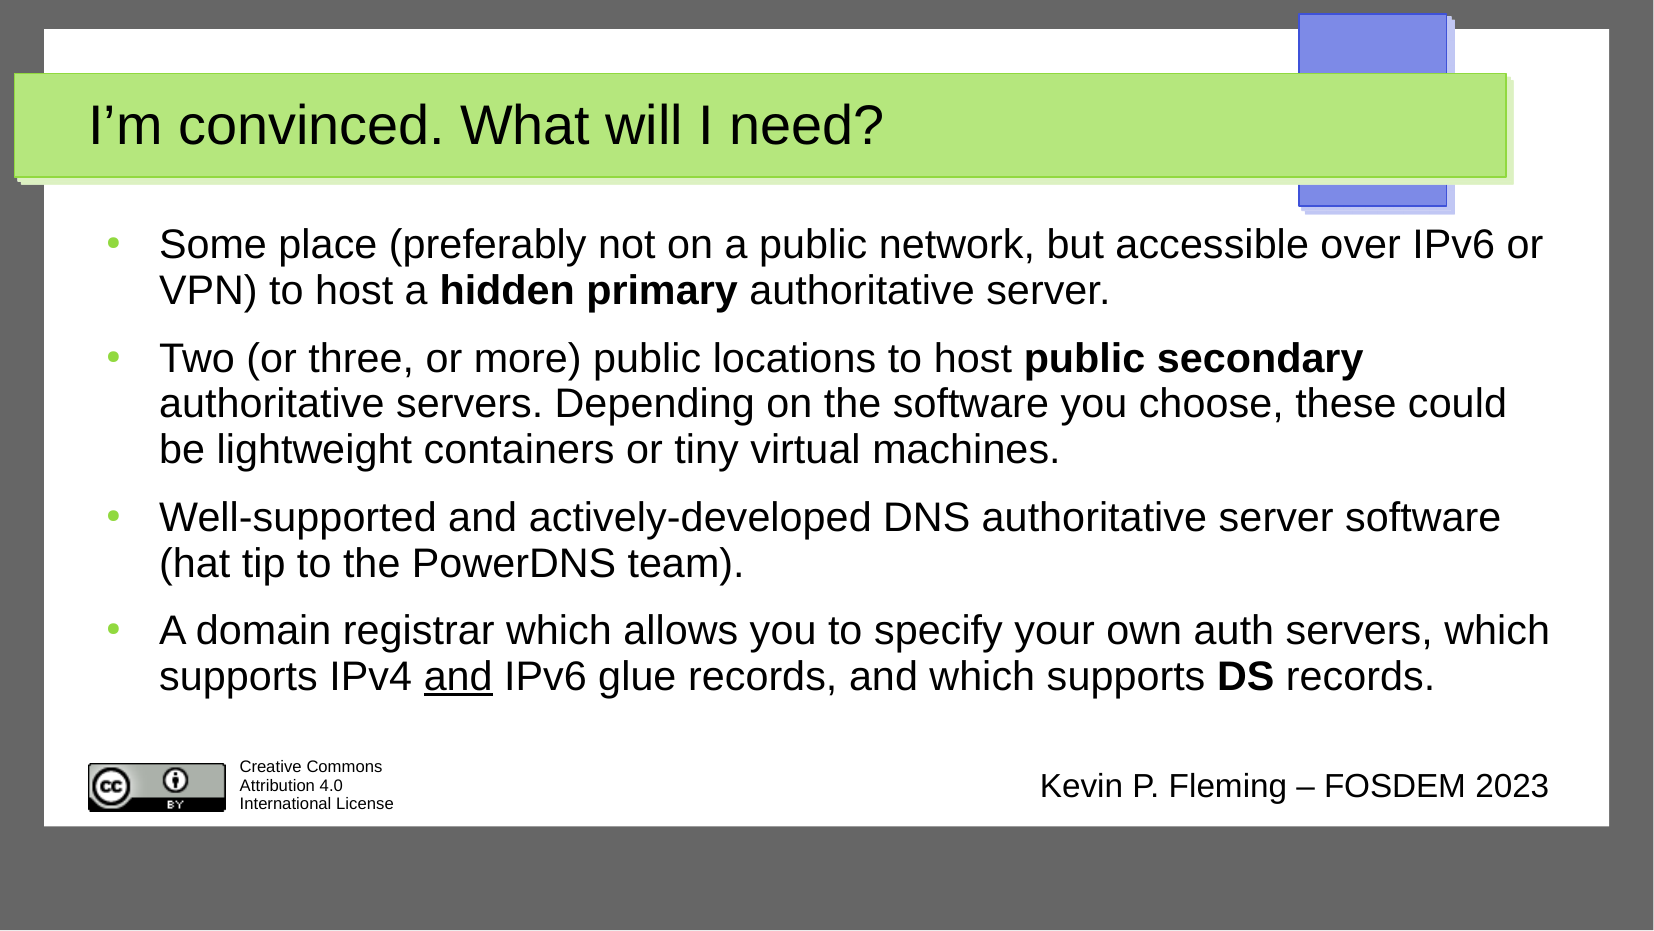

# I’m convinced. What will I need?
Some place (preferably not on a public network, but accessible over IPv6 or VPN) to host a hidden primary authoritative server.
Two (or three, or more) public locations to host public secondary authoritative servers. Depending on the software you choose, these could be lightweight containers or tiny virtual machines.
Well-supported and actively-developed DNS authoritative server software (hat tip to the PowerDNS team).
A domain registrar which allows you to specify your own auth servers, which supports IPv4 and IPv6 glue records, and which supports DS records.